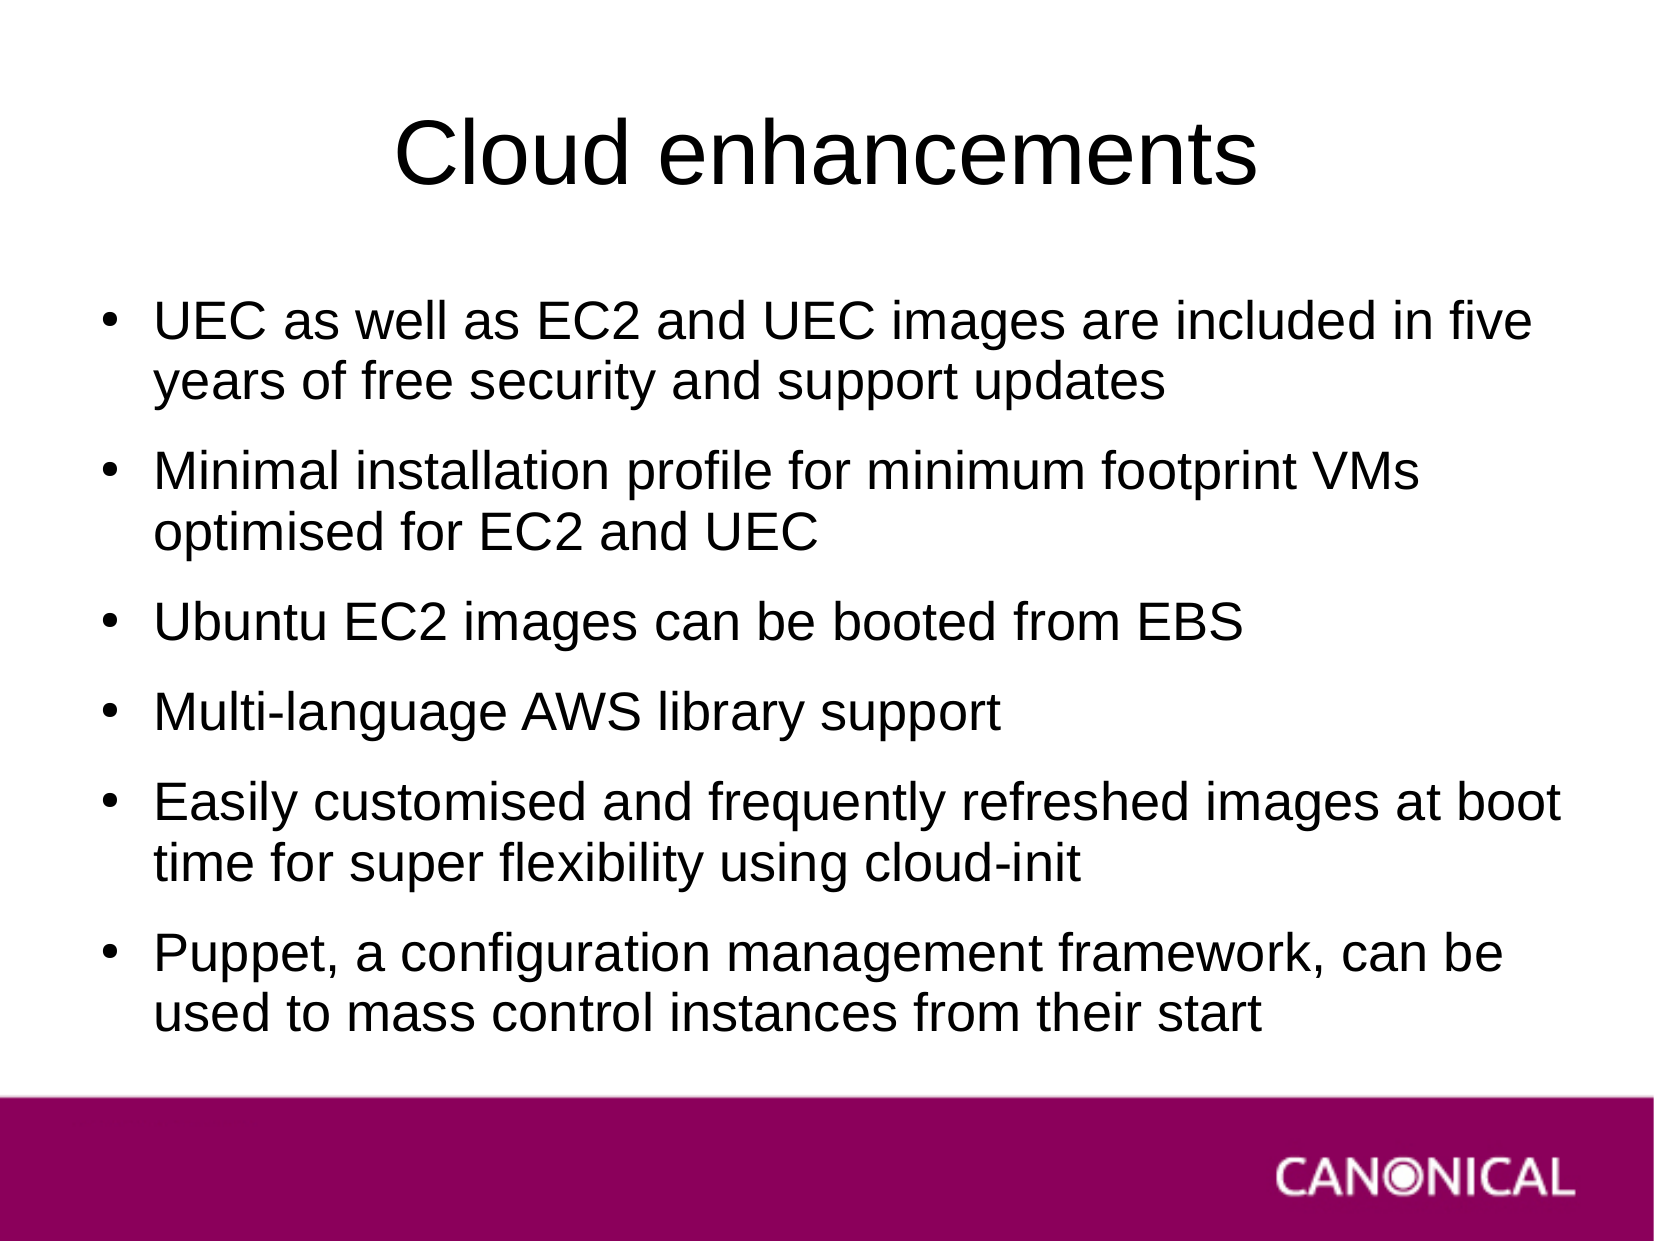

# Cloud enhancements
UEC as well as EC2 and UEC images are included in five years of free security and support updates
Minimal installation profile for minimum footprint VMs optimised for EC2 and UEC
Ubuntu EC2 images can be booted from EBS
Multi-language AWS library support
Easily customised and frequently refreshed images at boot time for super flexibility using cloud-init
Puppet, a configuration management framework, can be used to mass control instances from their start